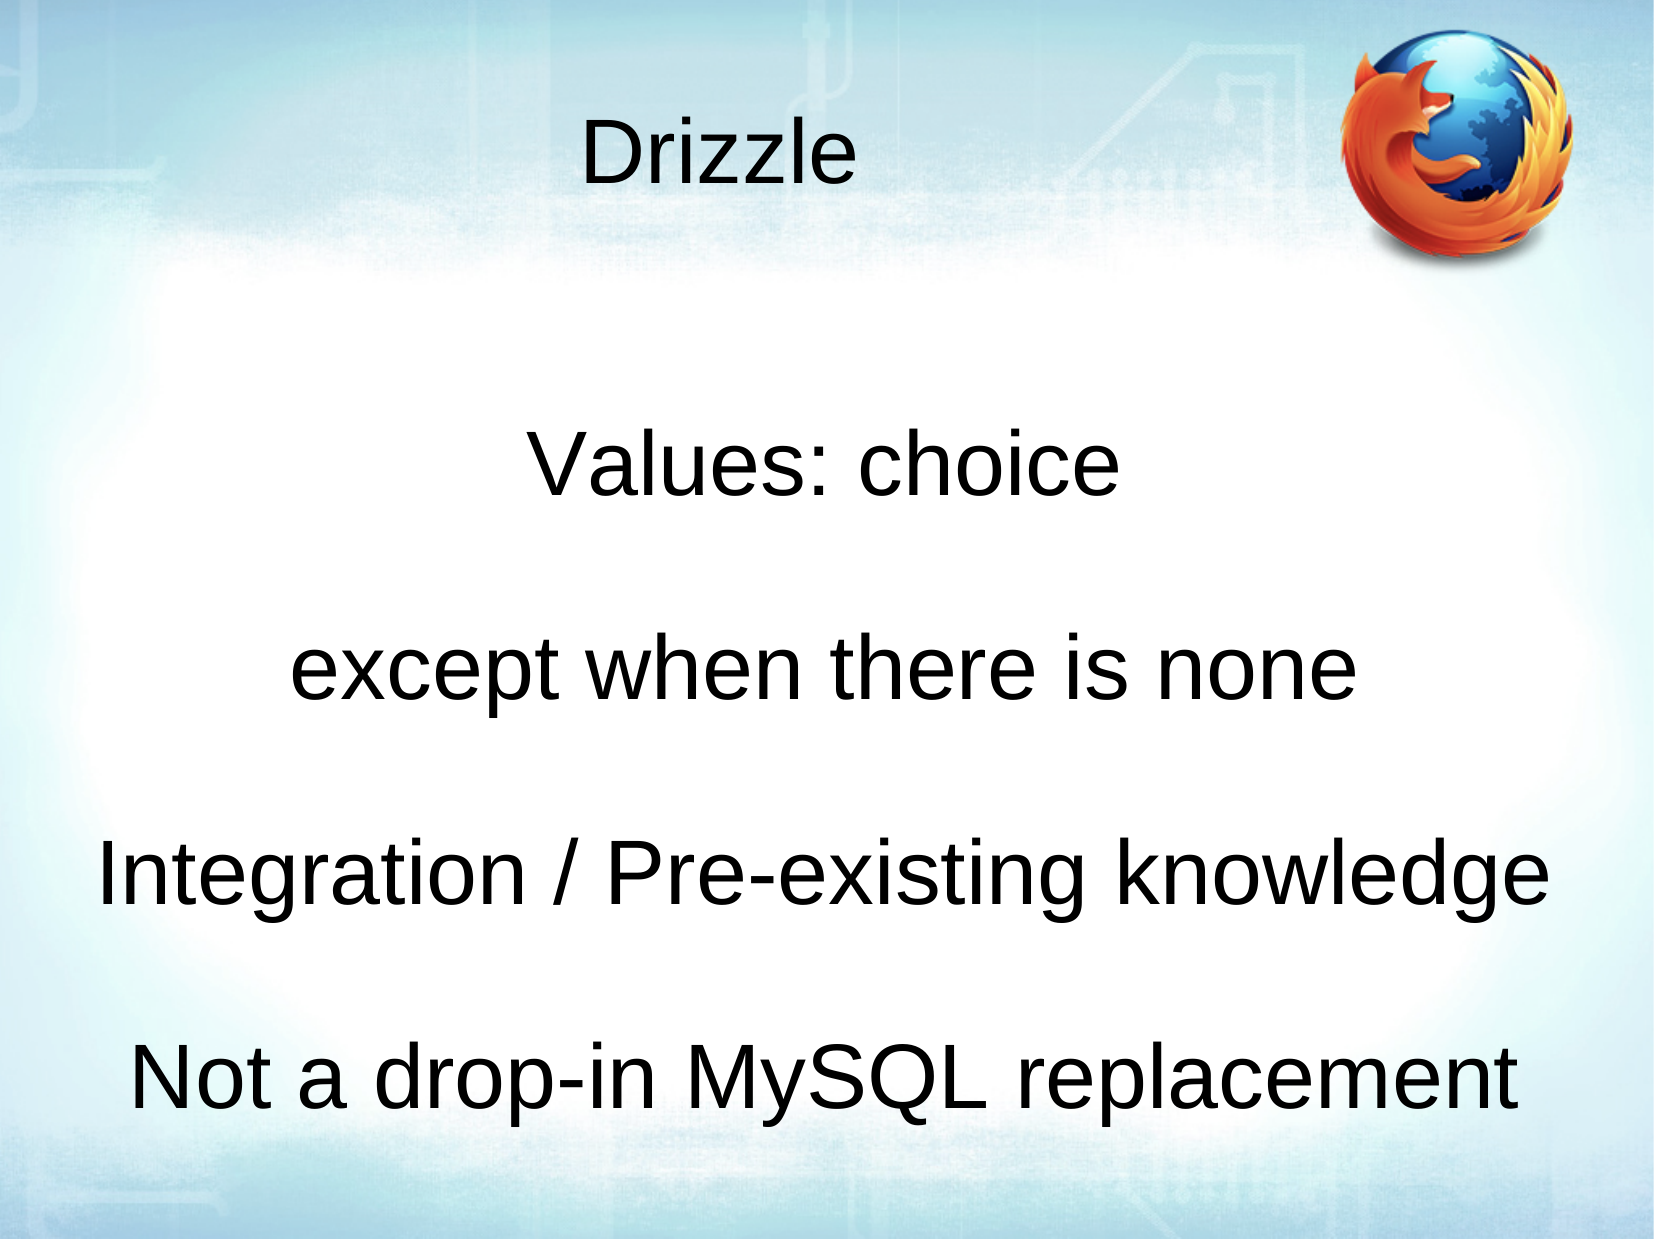

# Drizzle
Values: choice
except when there is none
Integration / Pre-existing knowledge
Not a drop-in MySQL replacement